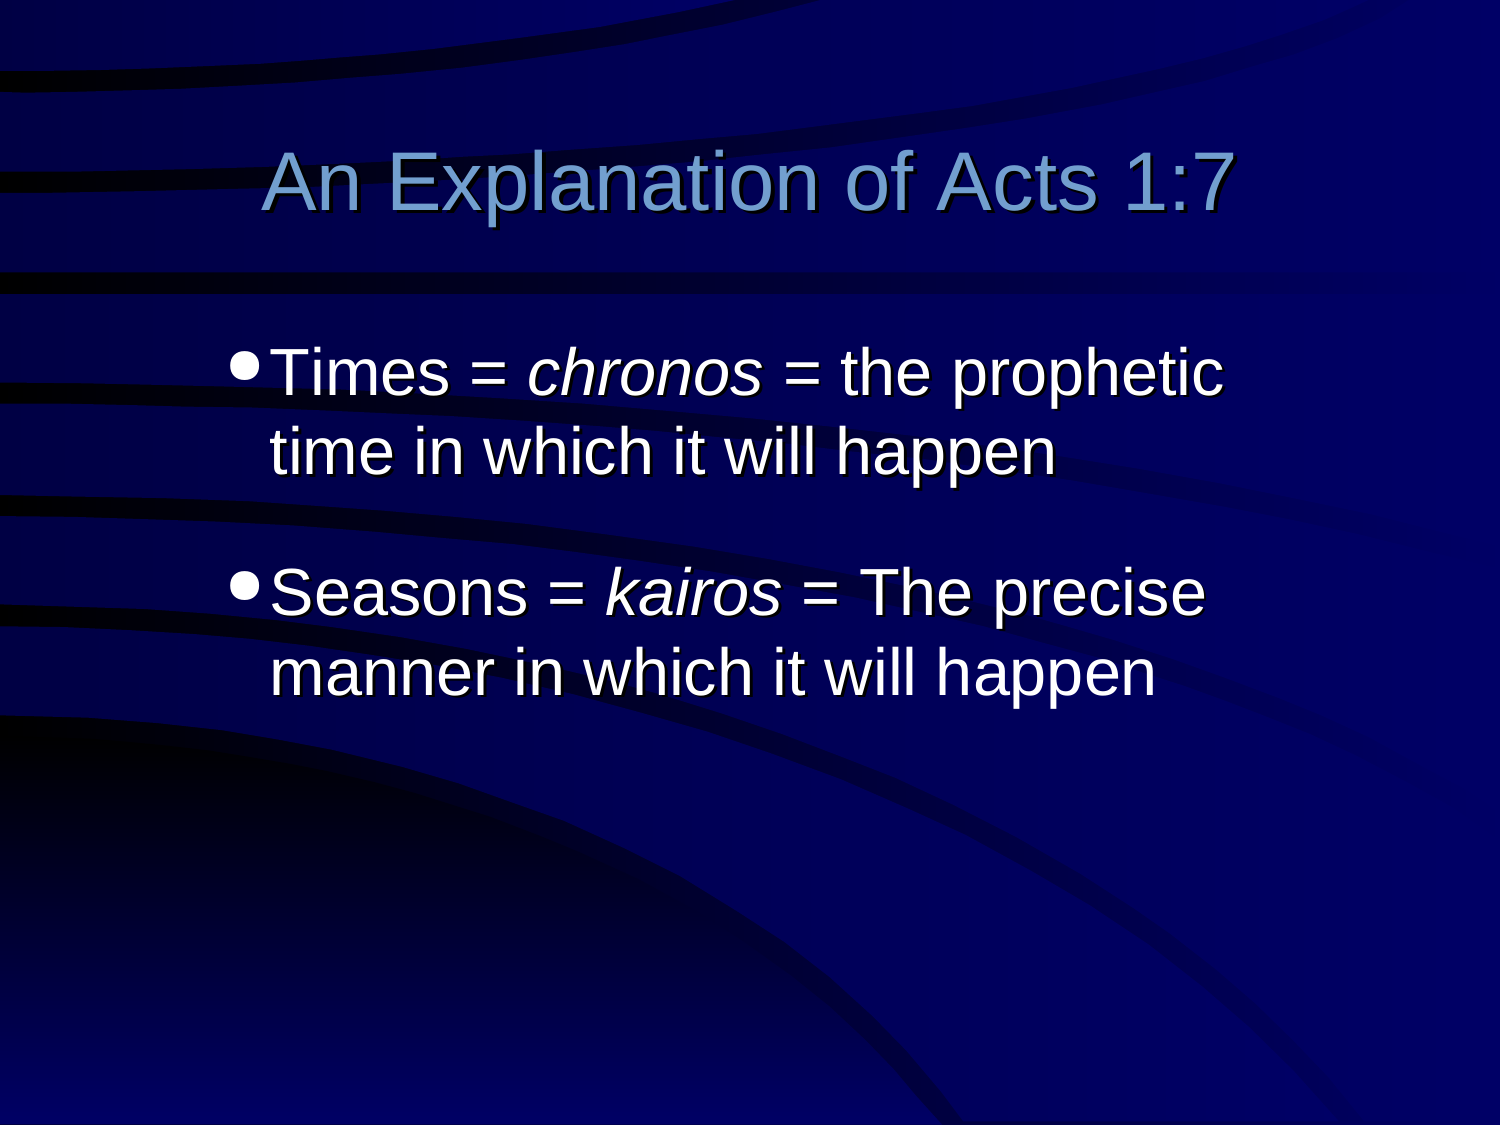

An Explanation of Acts 1:7
Times = chronos = the prophetic time in which it will happen
Seasons = kairos = The precise manner in which it will happen